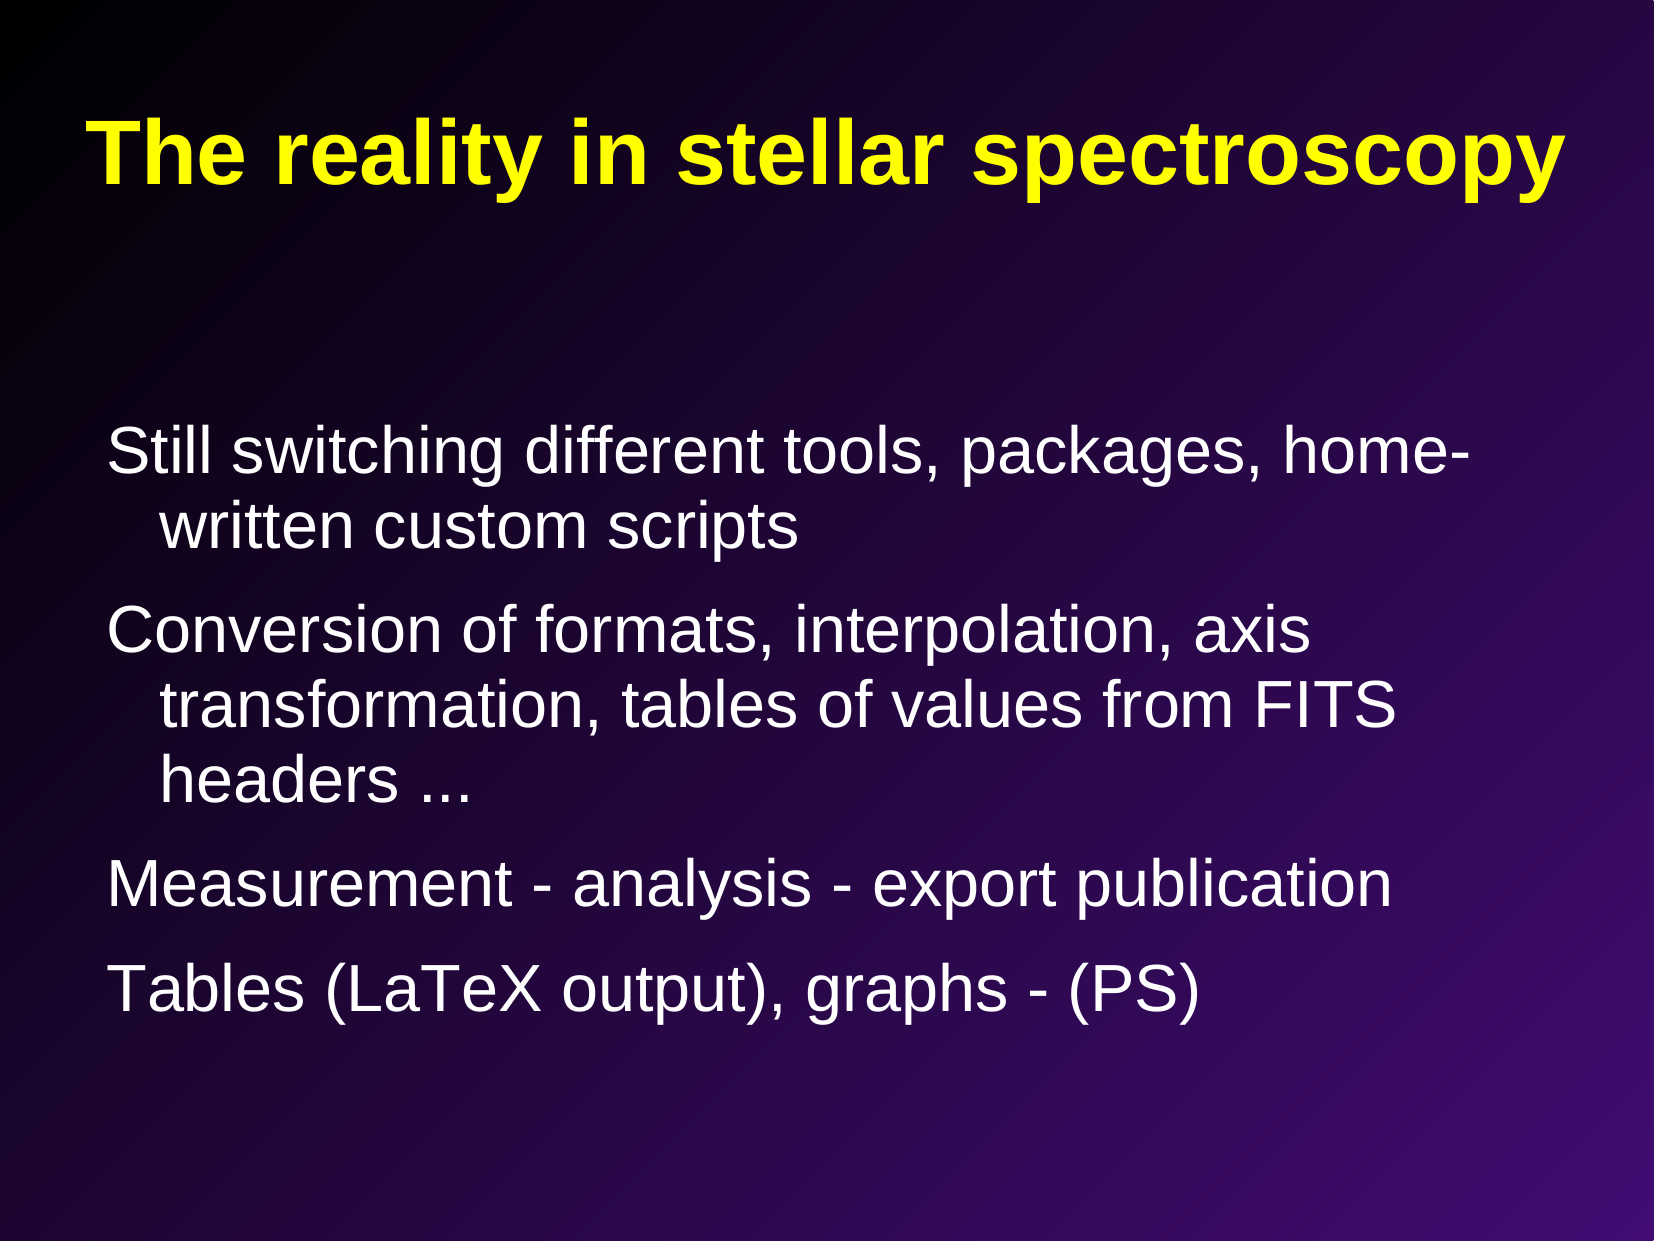

# The reality in stellar spectroscopy
Still switching different tools, packages, home-written custom scripts
Conversion of formats, interpolation, axis transformation, tables of values from FITS headers ...
Measurement - analysis - export publication
Tables (LaTeX output), graphs - (PS)